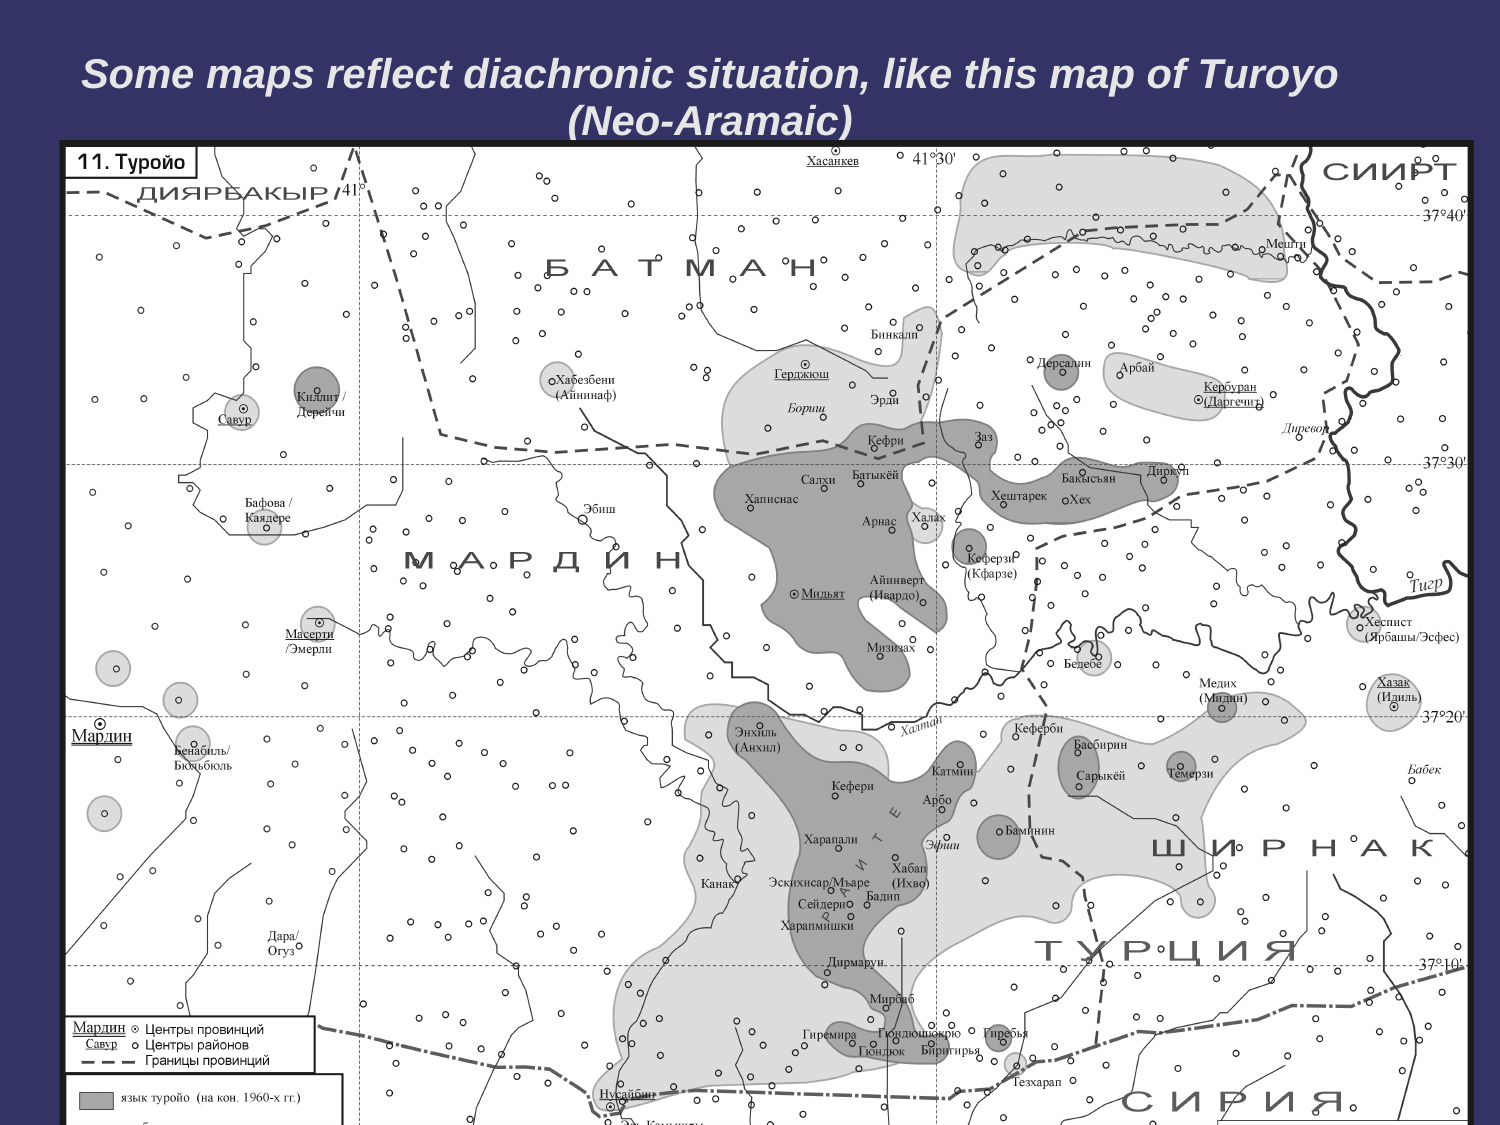

# Some maps reflect diachronic situation, like this map of Turoyo (Neo-Aramaic)